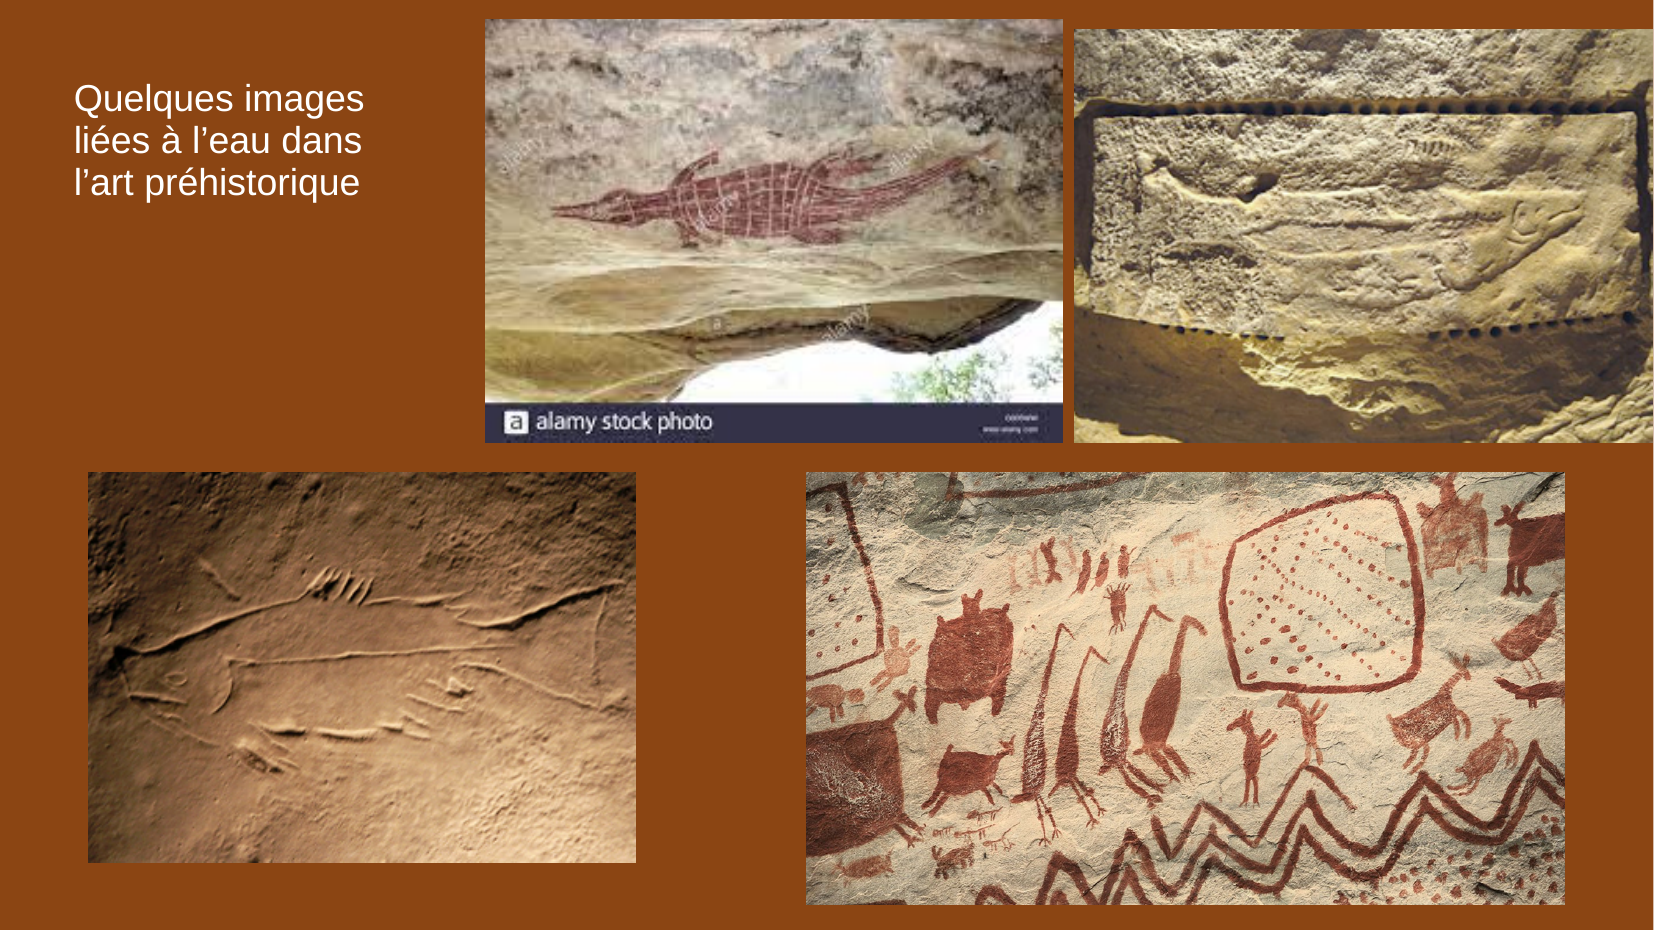

Quelques images liées à l’eau dans l’art préhistorique